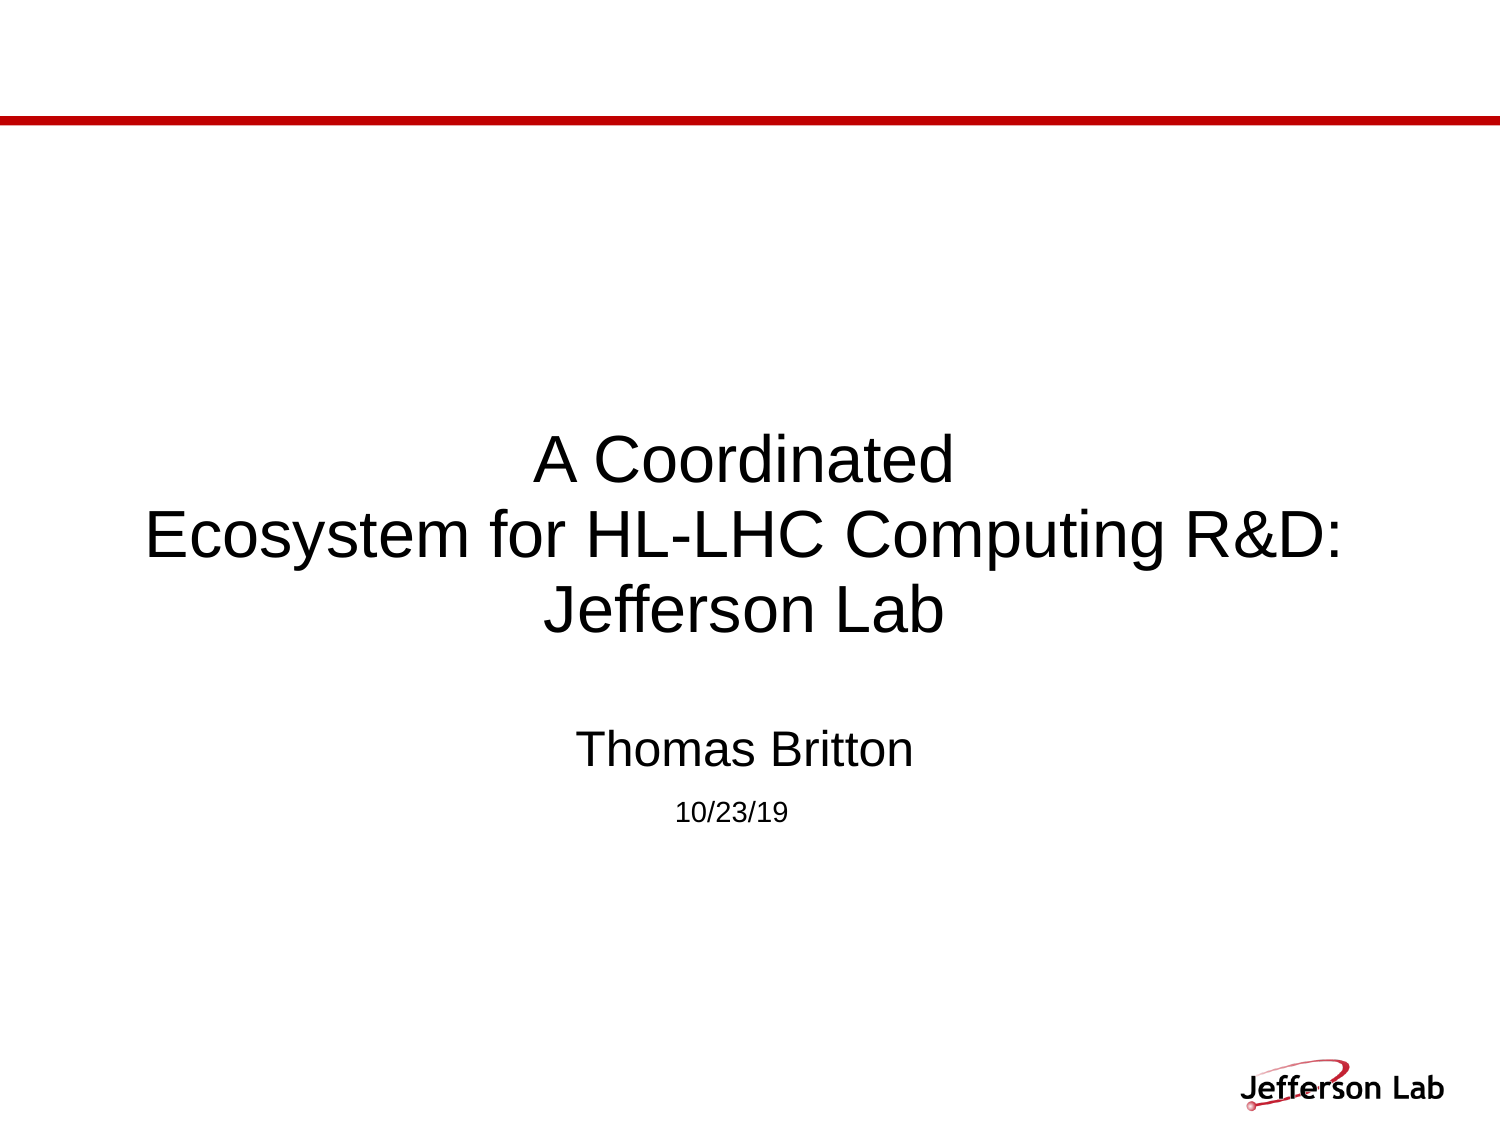

#
A Coordinated
Ecosystem for HL-LHC Computing R&D: Jefferson Lab
Thomas Britton
10/23/19